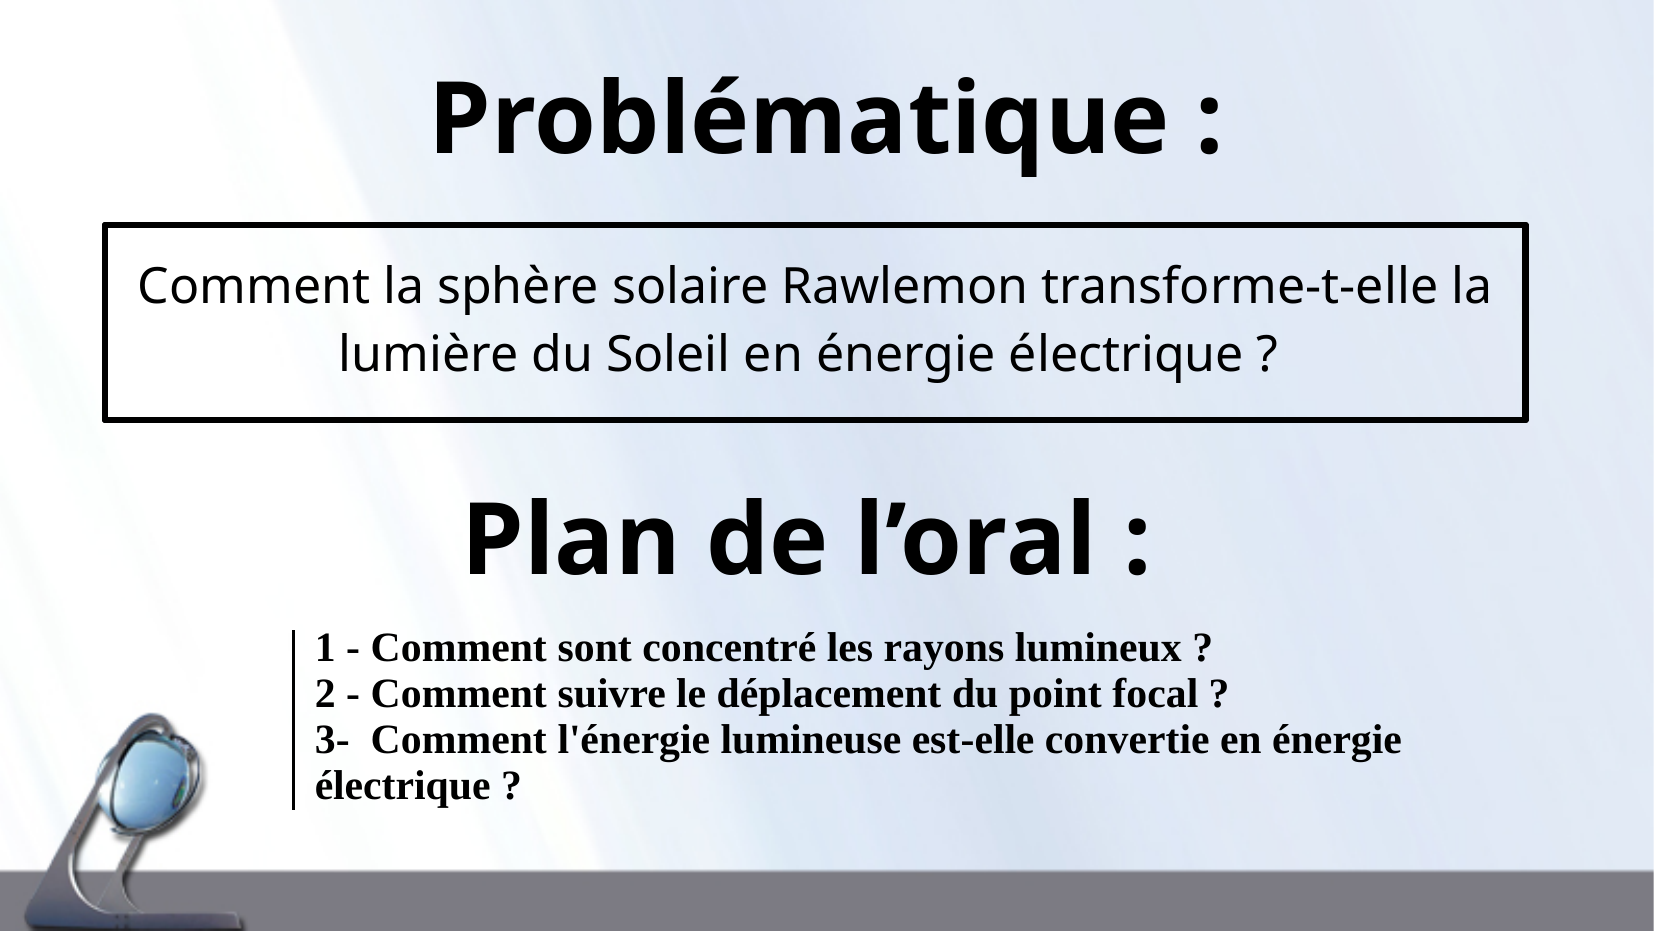

Problématique :
Comment la sphère solaire Rawlemon transforme-t-elle la lumière du Soleil en énergie électrique ?
# Plan de l’oral :
1 - Comment sont concentré les rayons lumineux ?
2 - Comment suivre le déplacement du point focal ?
3- Comment l'énergie lumineuse est-elle convertie en énergie électrique ?